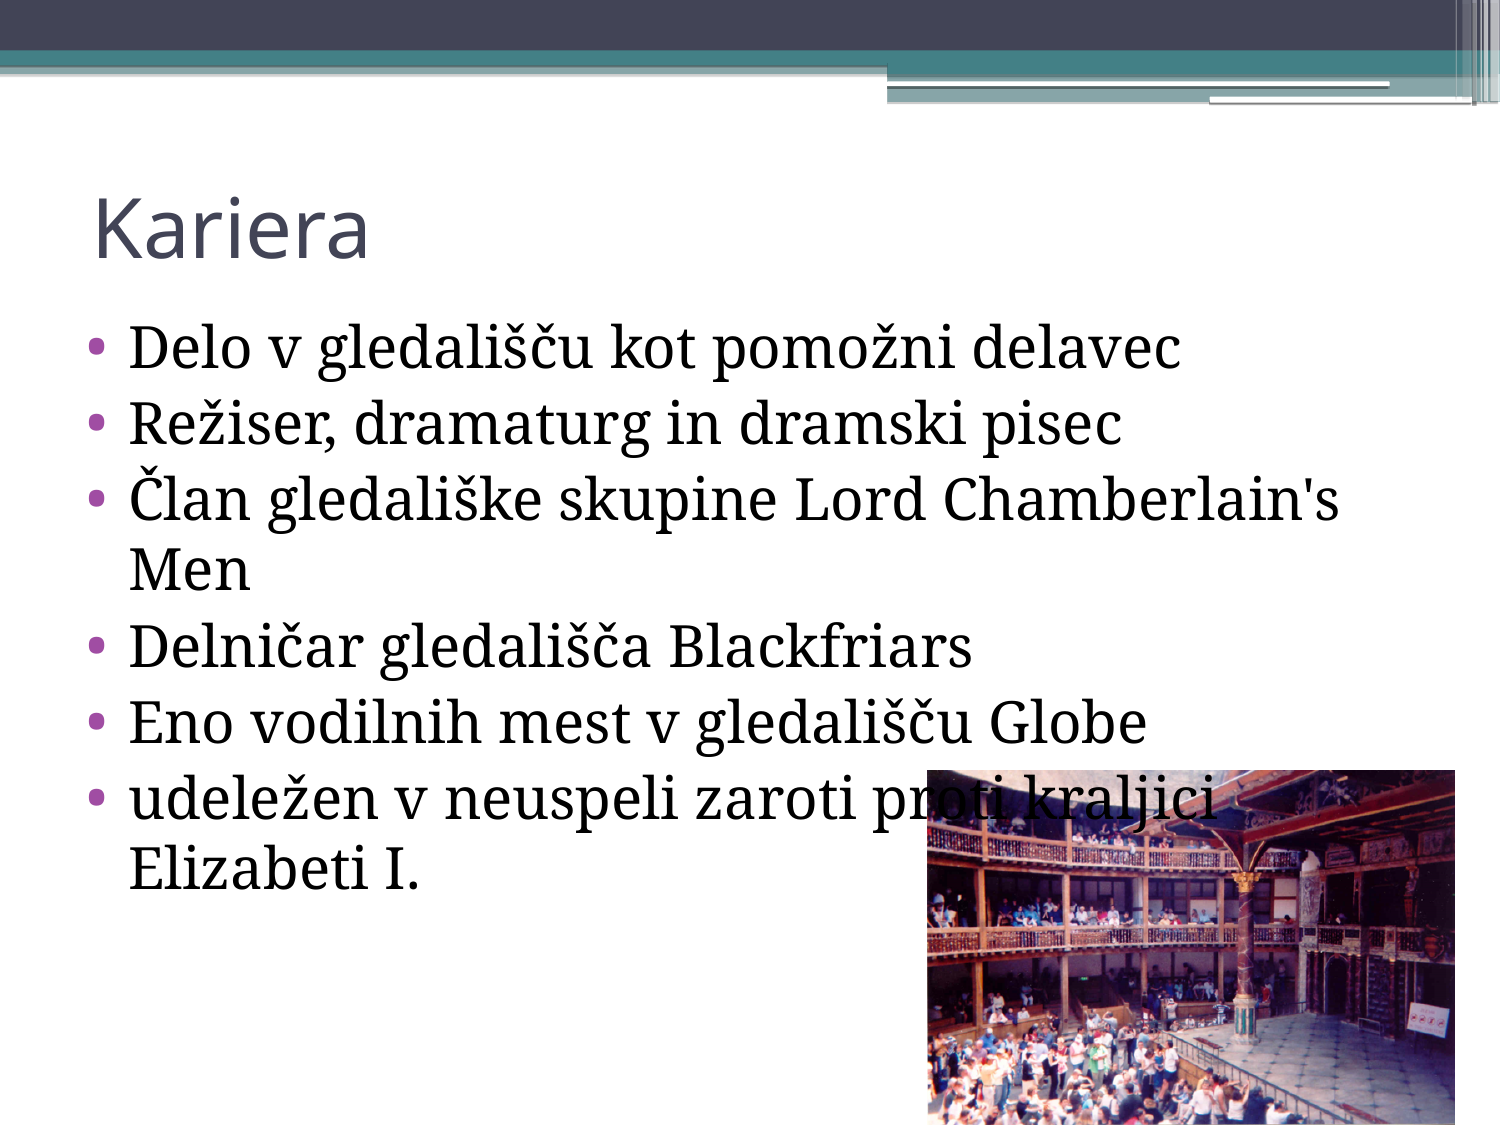

# Kariera
Delo v gledališču kot pomožni delavec
Režiser, dramaturg in dramski pisec
Član gledališke skupine Lord Chamberlain's Men
Delničar gledališča Blackfriars
Eno vodilnih mest v gledališču Globe
udeležen v neuspeli zaroti proti kraljici Elizabeti I.